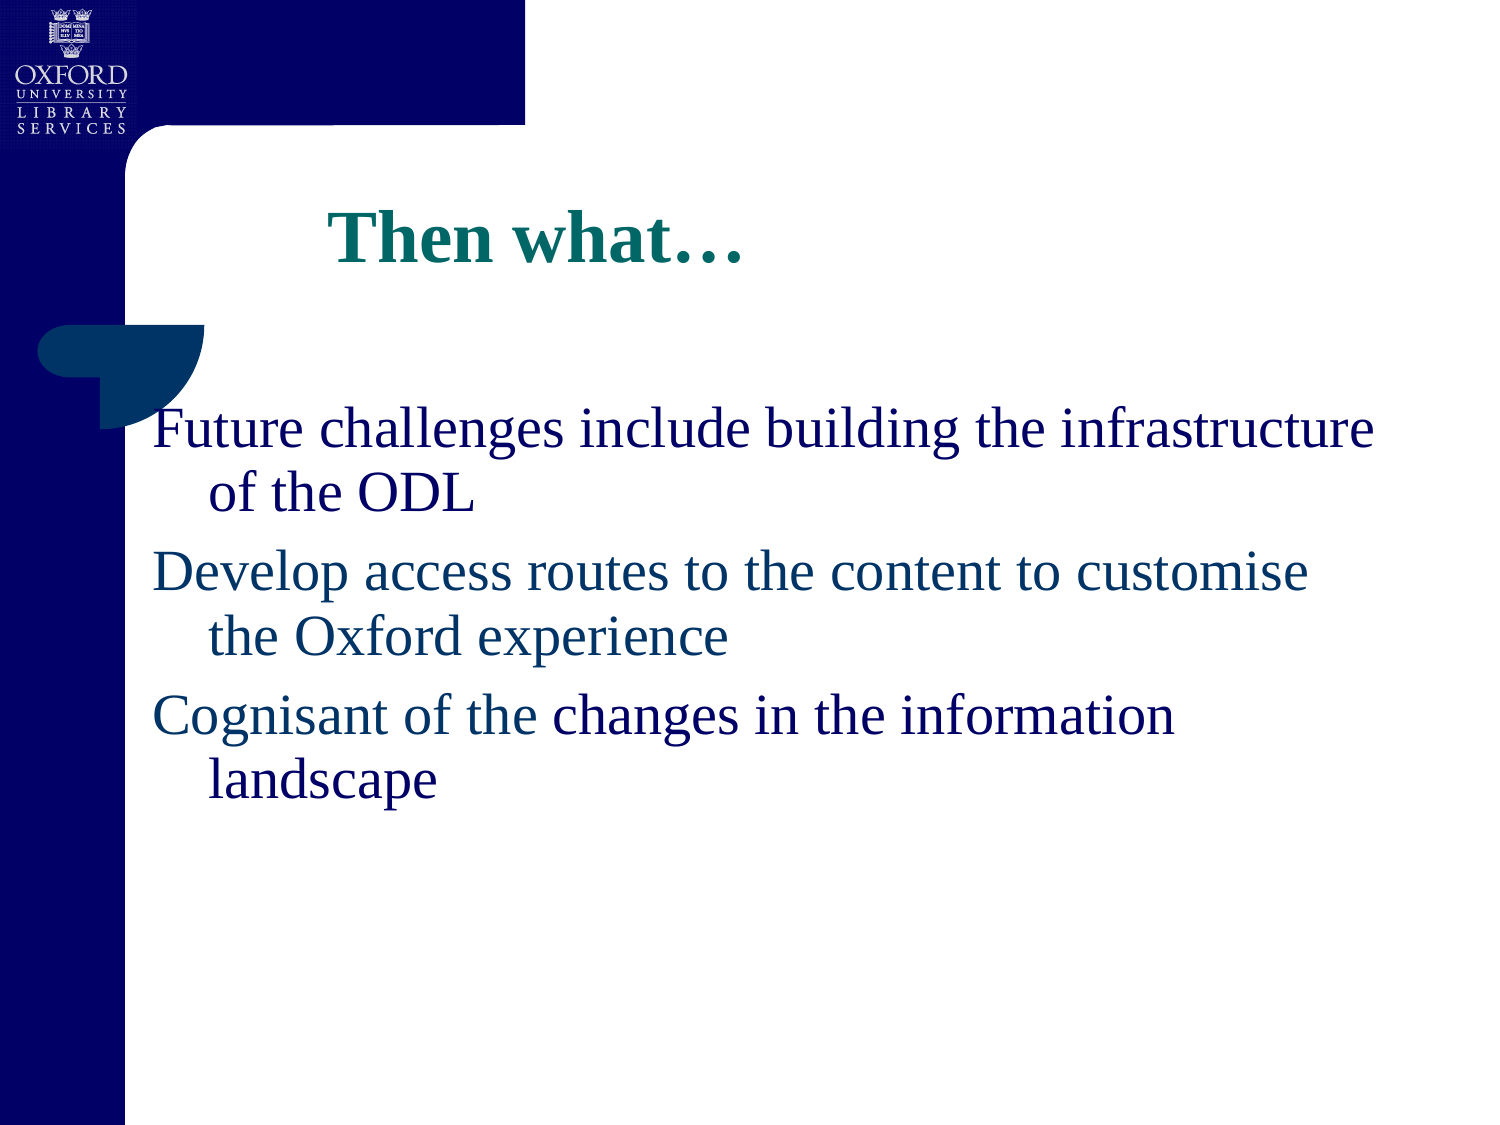

# Then what…
Future challenges include building the infrastructure of the ODL
Develop access routes to the content to customise the Oxford experience
Cognisant of the changes in the information landscape